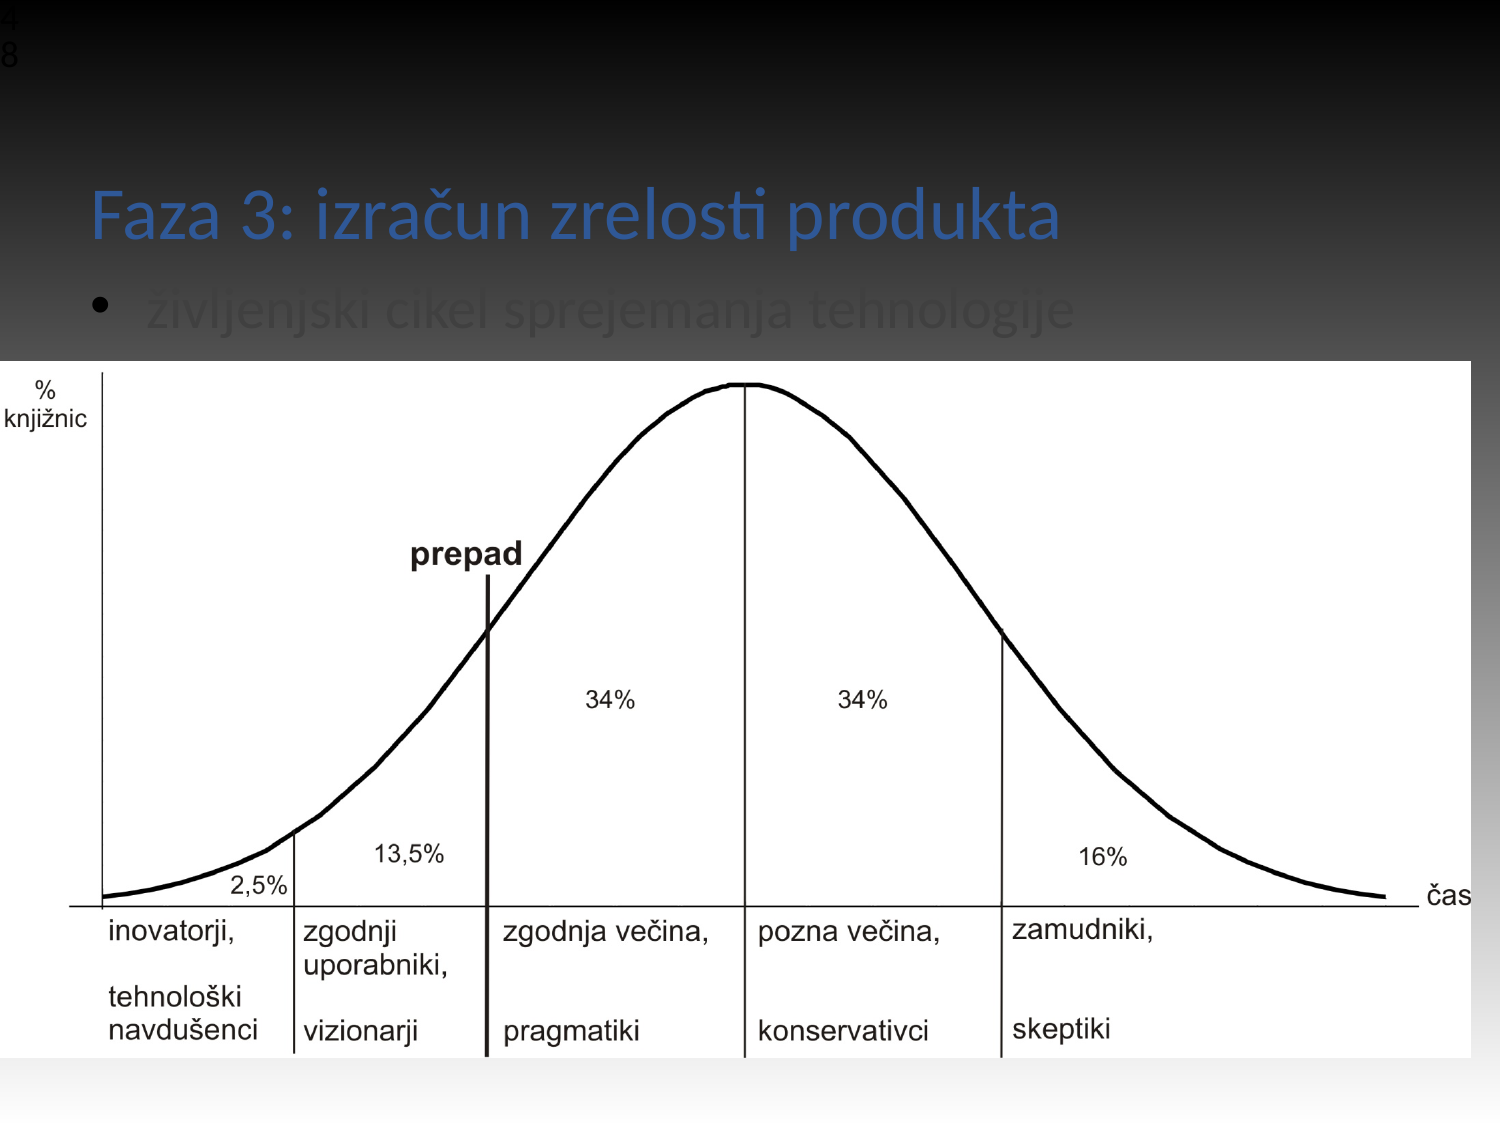

# Faza 3: izračun zrelosti produkta
življenjski cikel sprejemanja tehnologije